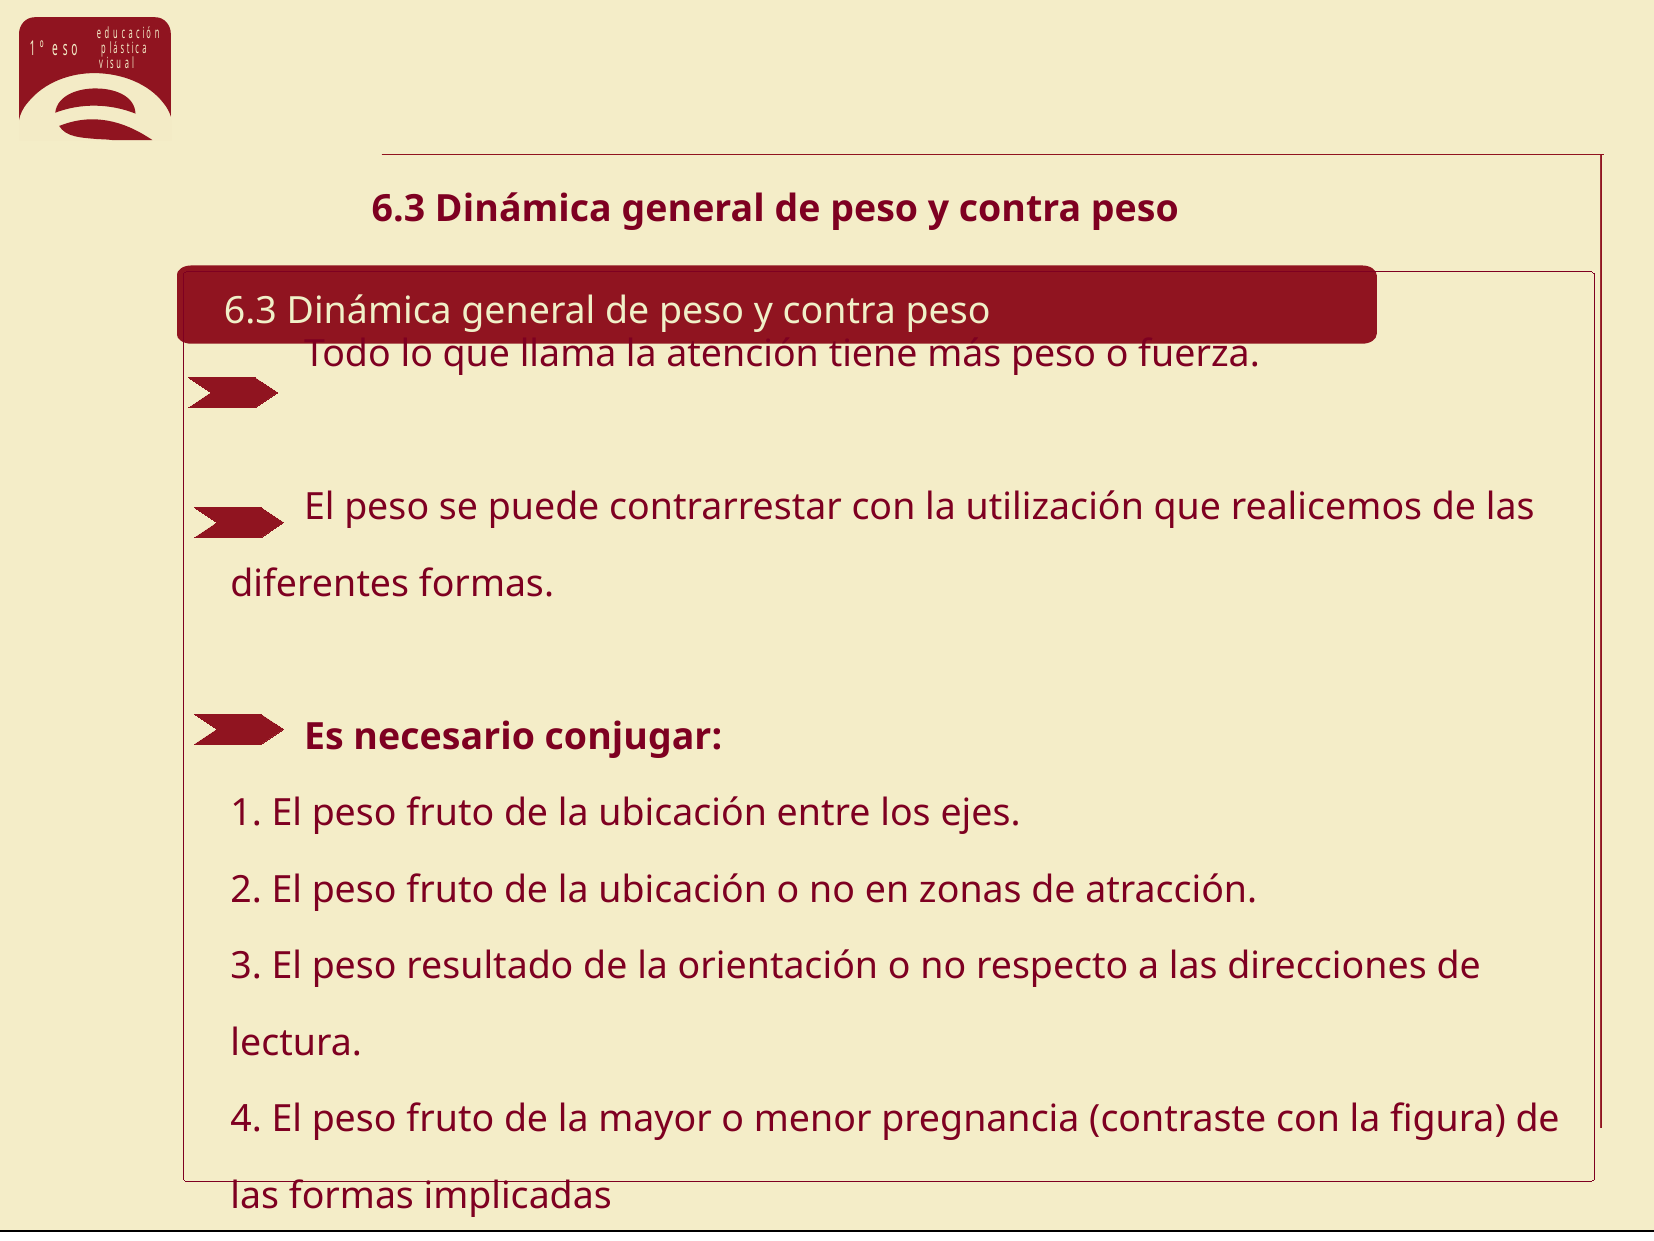

6.3 Dinámica general de peso y contra peso
	6.3 Dinámica general de peso y contra peso
#
	Todo lo que llama la atención tiene más peso o fuerza.
	El peso se puede contrarrestar con la utilización que realicemos de las diferentes formas.
	Es necesario conjugar:
1. El peso fruto de la ubicación entre los ejes.
2. El peso fruto de la ubicación o no en zonas de atracción.
3. El peso resultado de la orientación o no respecto a las direcciones de lectura.
4. El peso fruto de la mayor o menor pregnancia (contraste con la figura) de las formas implicadas